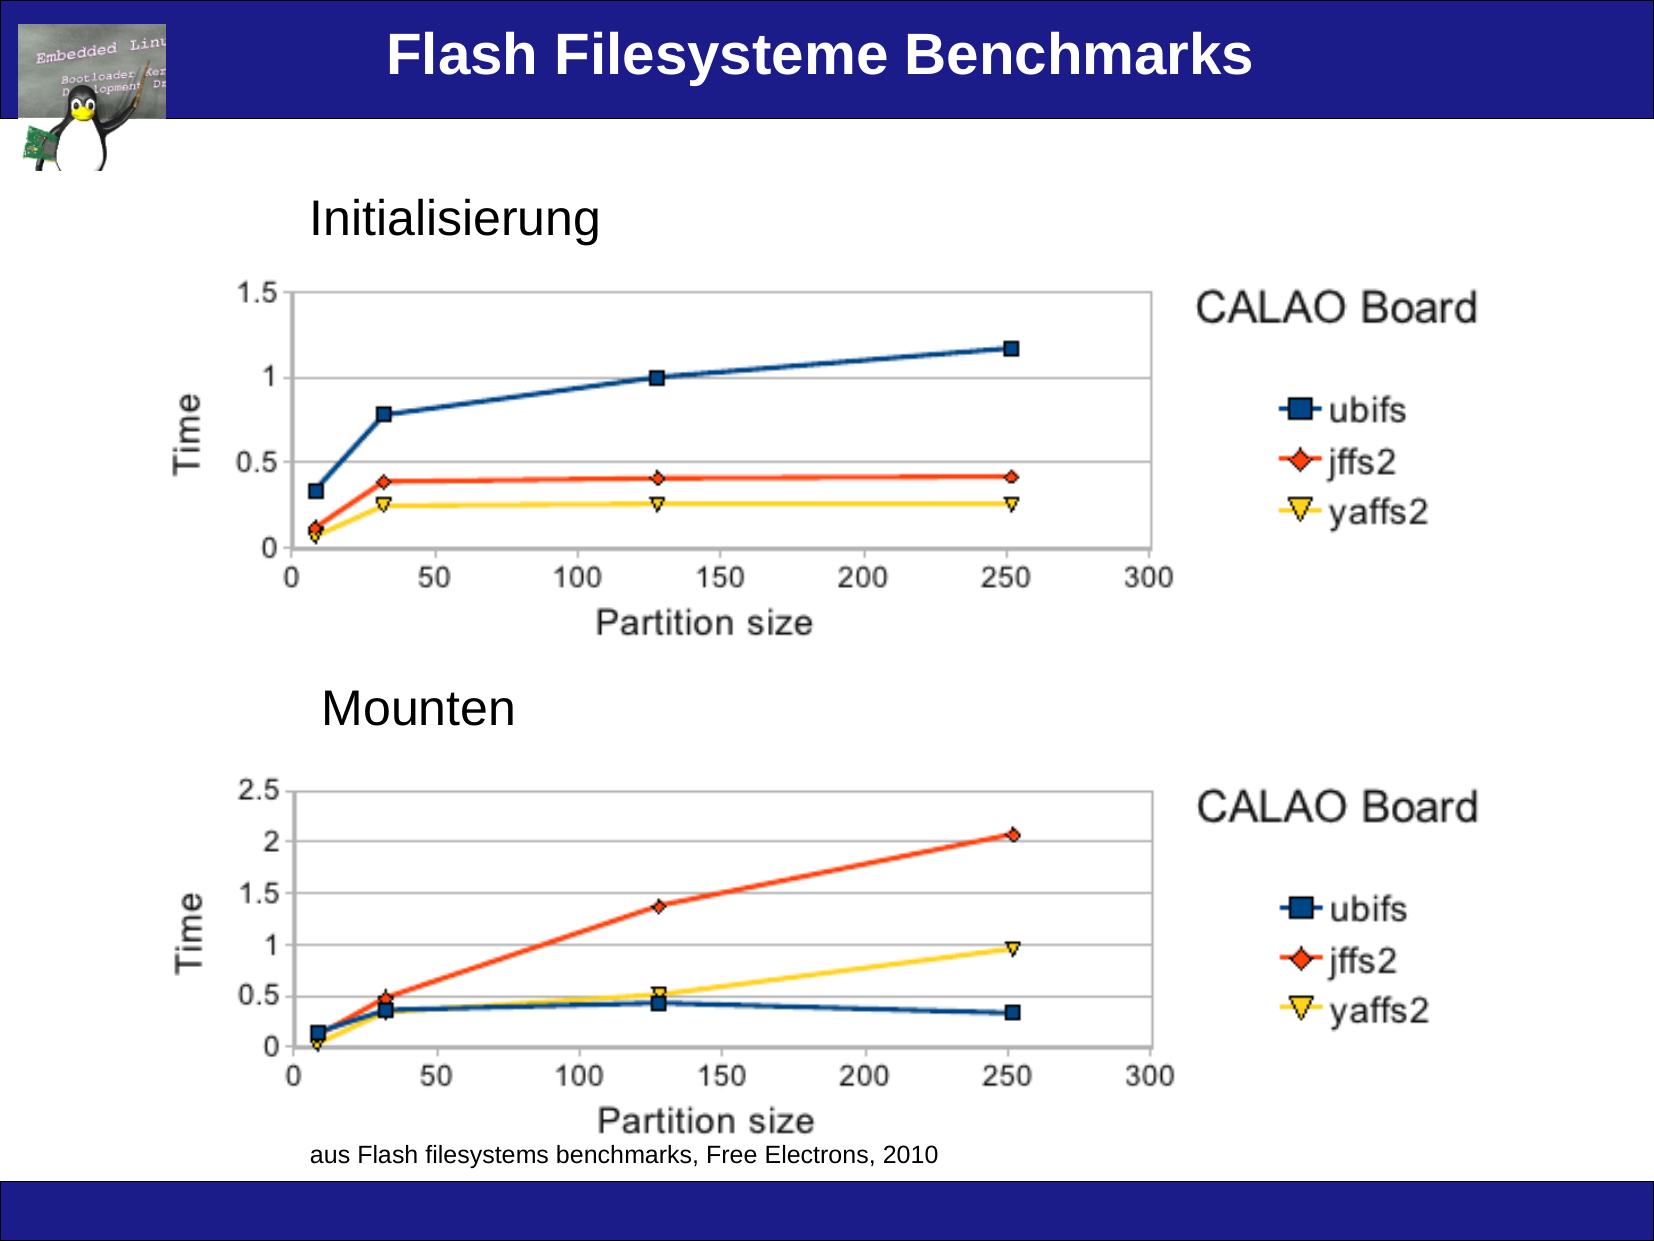

# Flash Filesysteme Benchmarks
Initialisierung
Mounten
aus Flash filesystems benchmarks, Free Electrons, 2010